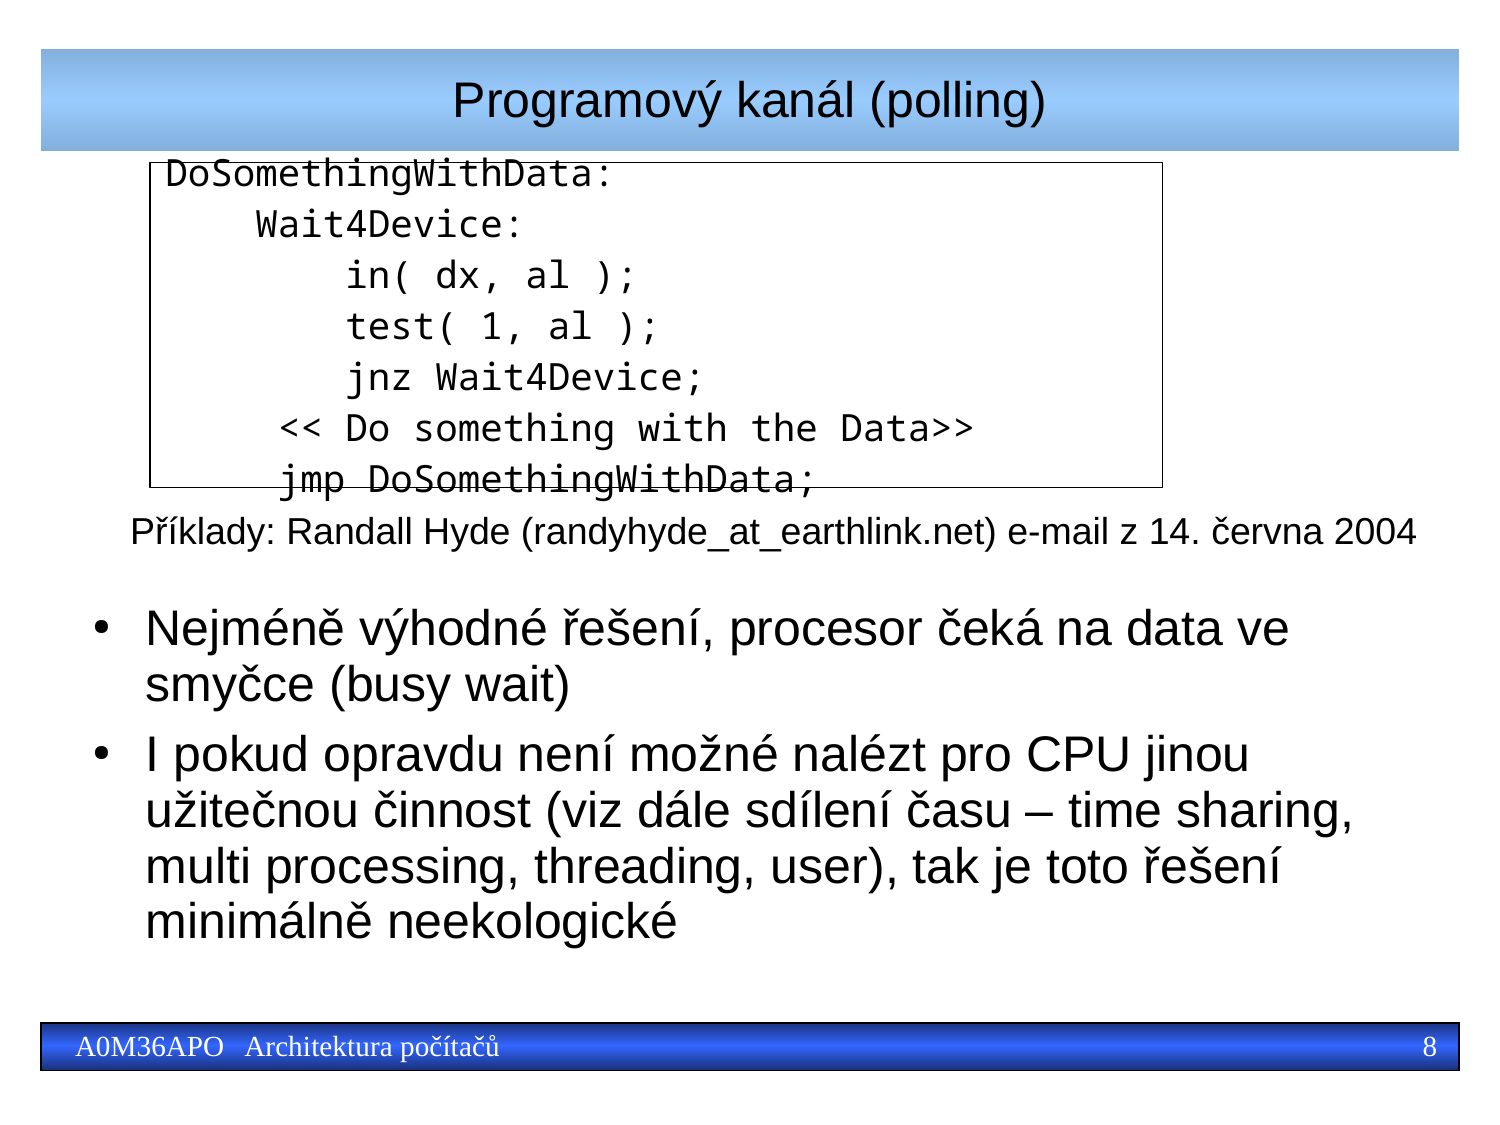

# Programový kanál (polling)
DoSomethingWithData:
 Wait4Device:
 in( dx, al );
 test( 1, al );
 jnz Wait4Device;
 << Do something with the Data>>
 jmp DoSomethingWithData;
Příklady: Randall Hyde (randyhyde_at_earthlink.net) e-mail z 14. června 2004
Nejméně výhodné řešení, procesor čeká na data ve smyčce (busy wait)
I pokud opravdu není možné nalézt pro CPU jinou užitečnou činnost (viz dále sdílení času – time sharing, multi processing, threading, user), tak je toto řešení minimálně neekologické
A0M36APO Architektura počítačů
8